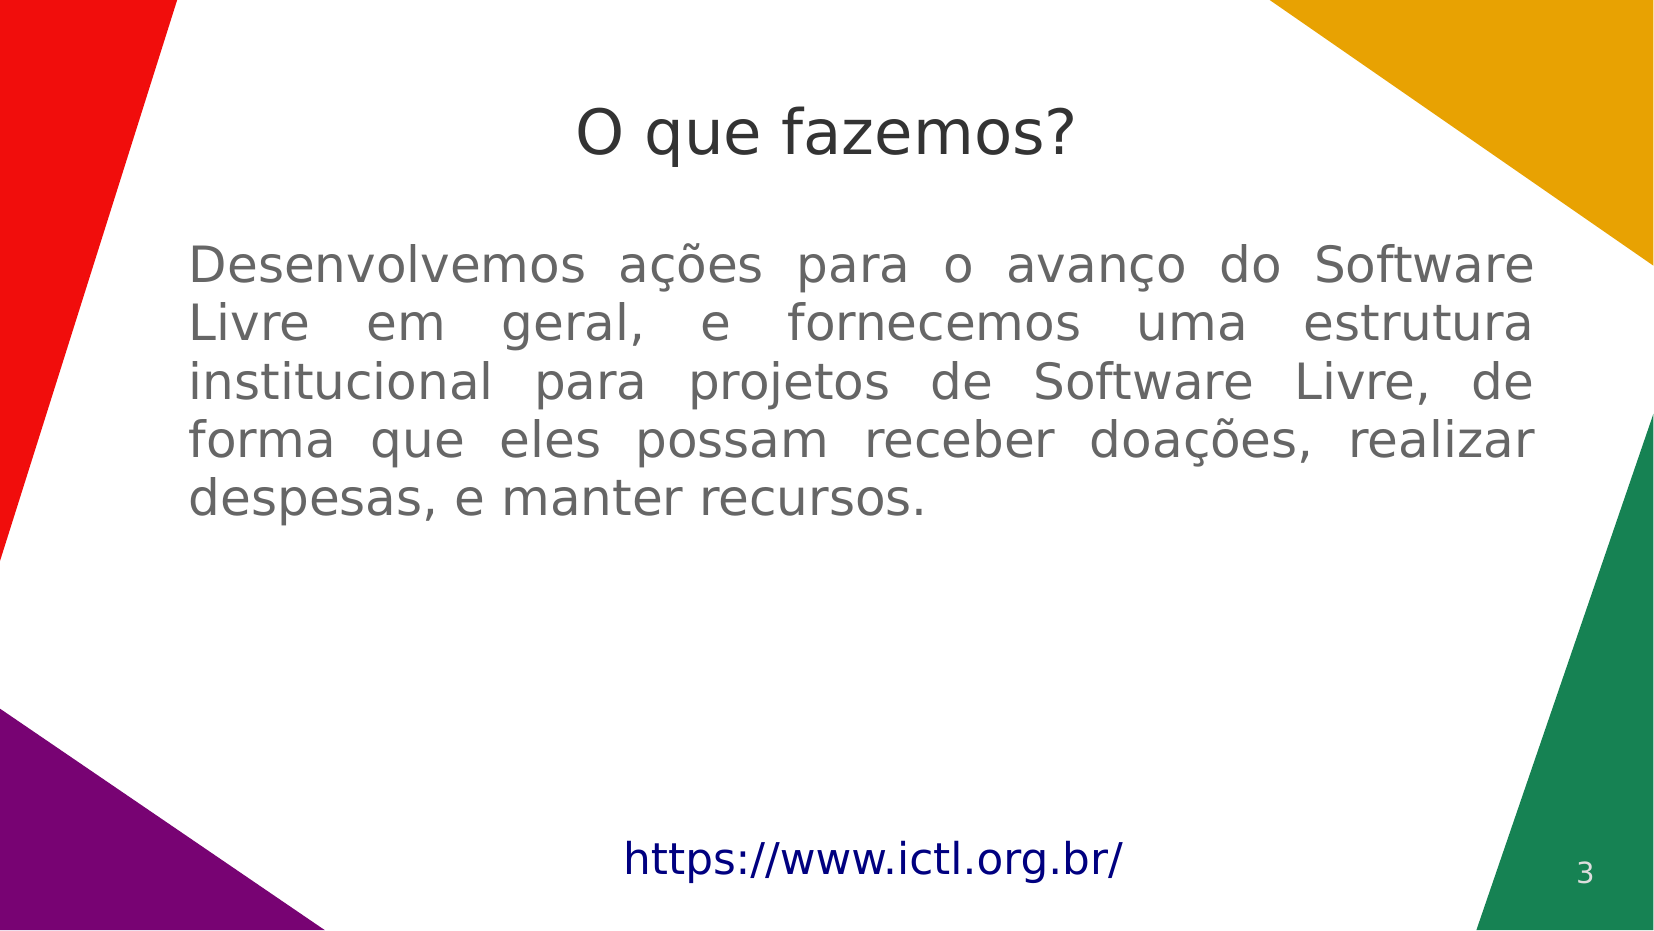

# O que fazemos?
Desenvolvemos ações para o avanço do Software Livre em geral, e fornecemos uma estrutura institucional para projetos de Software Livre, de forma que eles possam receber doações, realizar despesas, e manter recursos.
https://www.ictl.org.br/
3